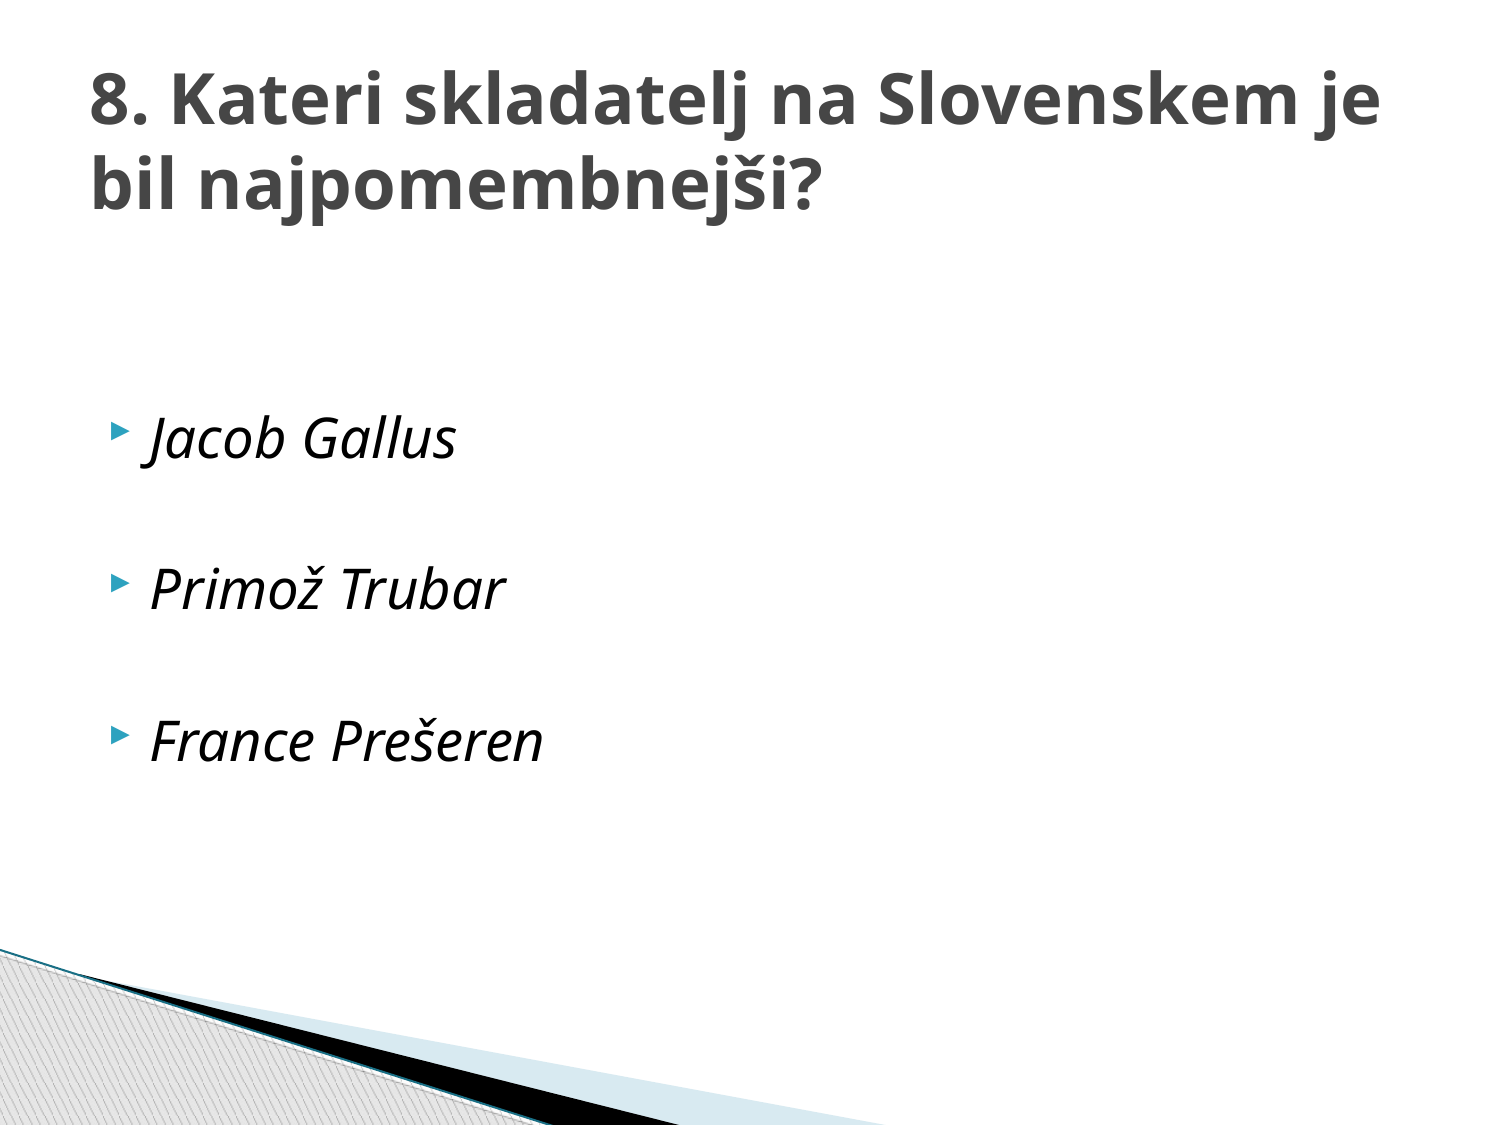

8. Kateri skladatelj na Slovenskem je bil najpomembnejši?
# Jacob Gallus
Primož Trubar
France Prešeren